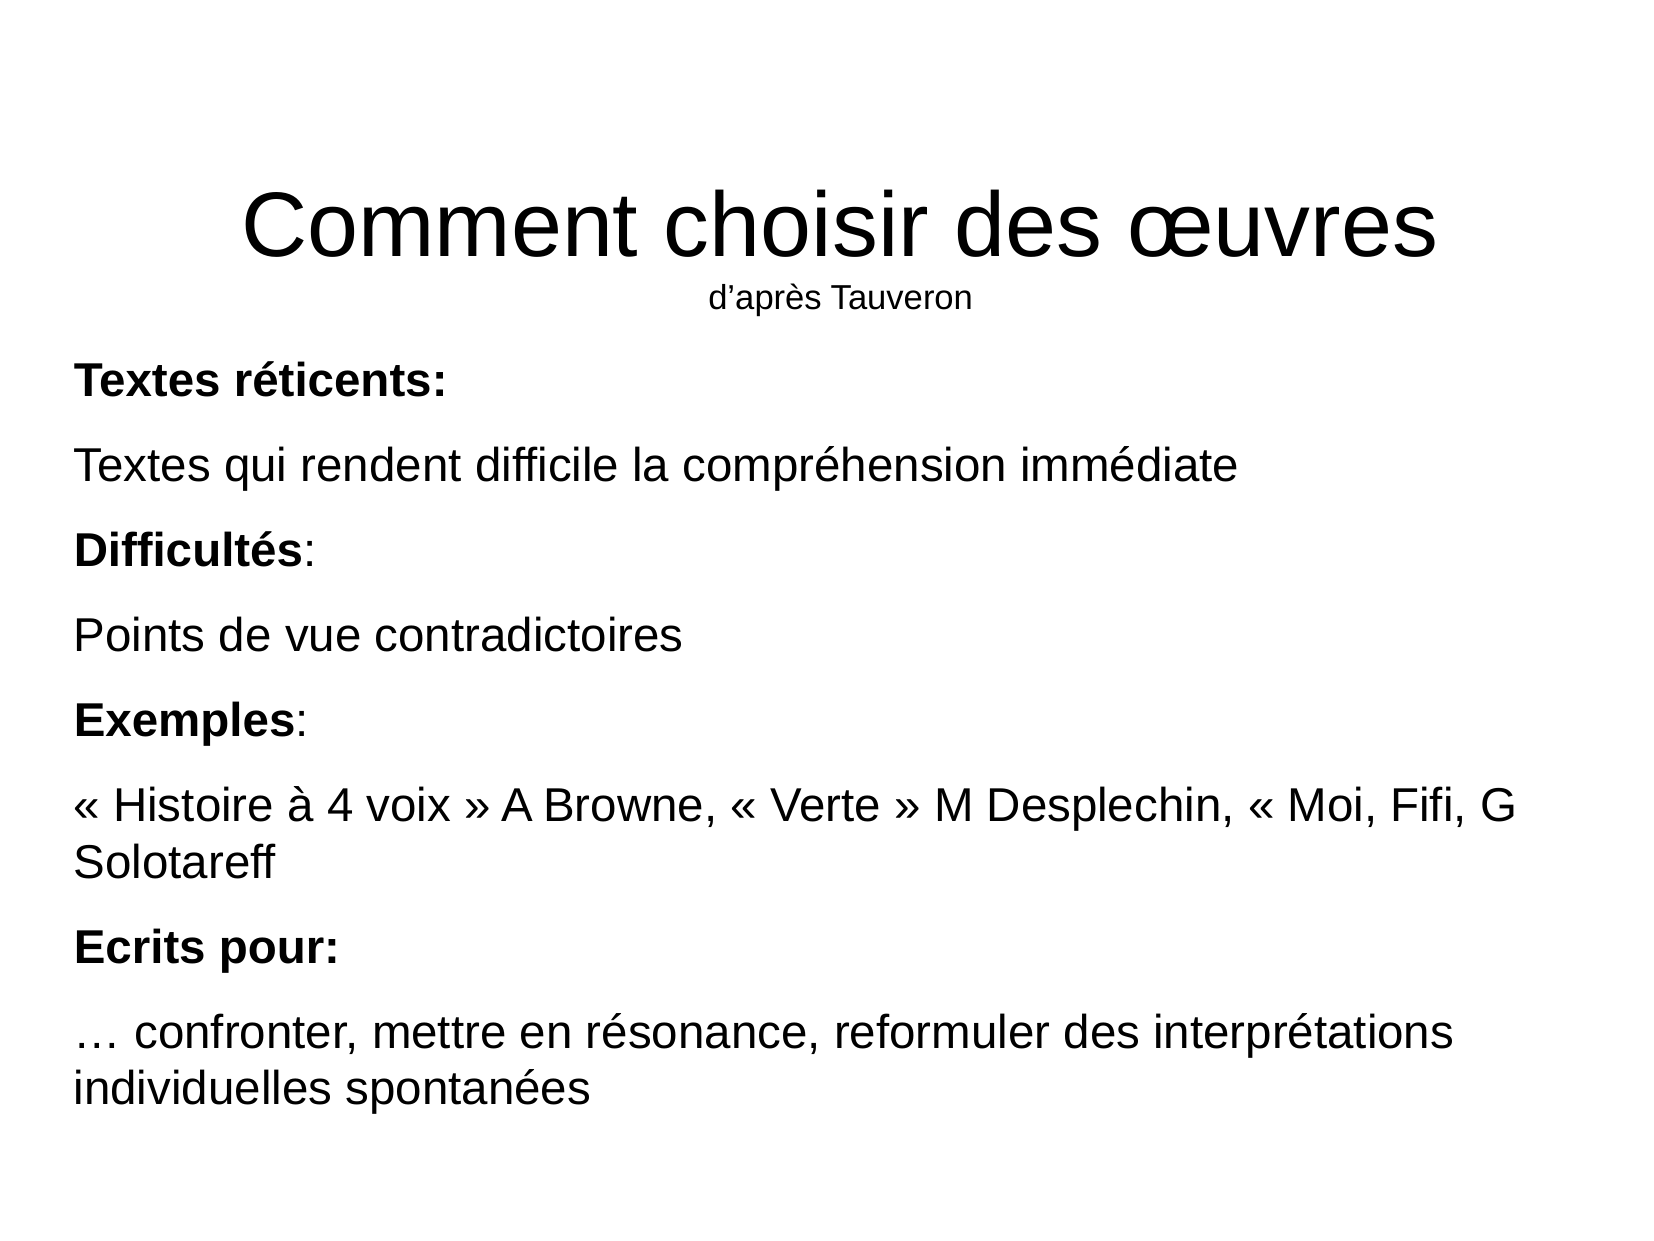

# Comment choisir des œuvres d’après Tauveron
Textes réticents:
Textes qui rendent difficile la compréhension immédiate
Difficultés:
Points de vue contradictoires
Exemples:
« Histoire à 4 voix » A Browne, « Verte » M Desplechin, « Moi, Fifi, G Solotareff
Ecrits pour:
… confronter, mettre en résonance, reformuler des interprétations individuelles spontanées